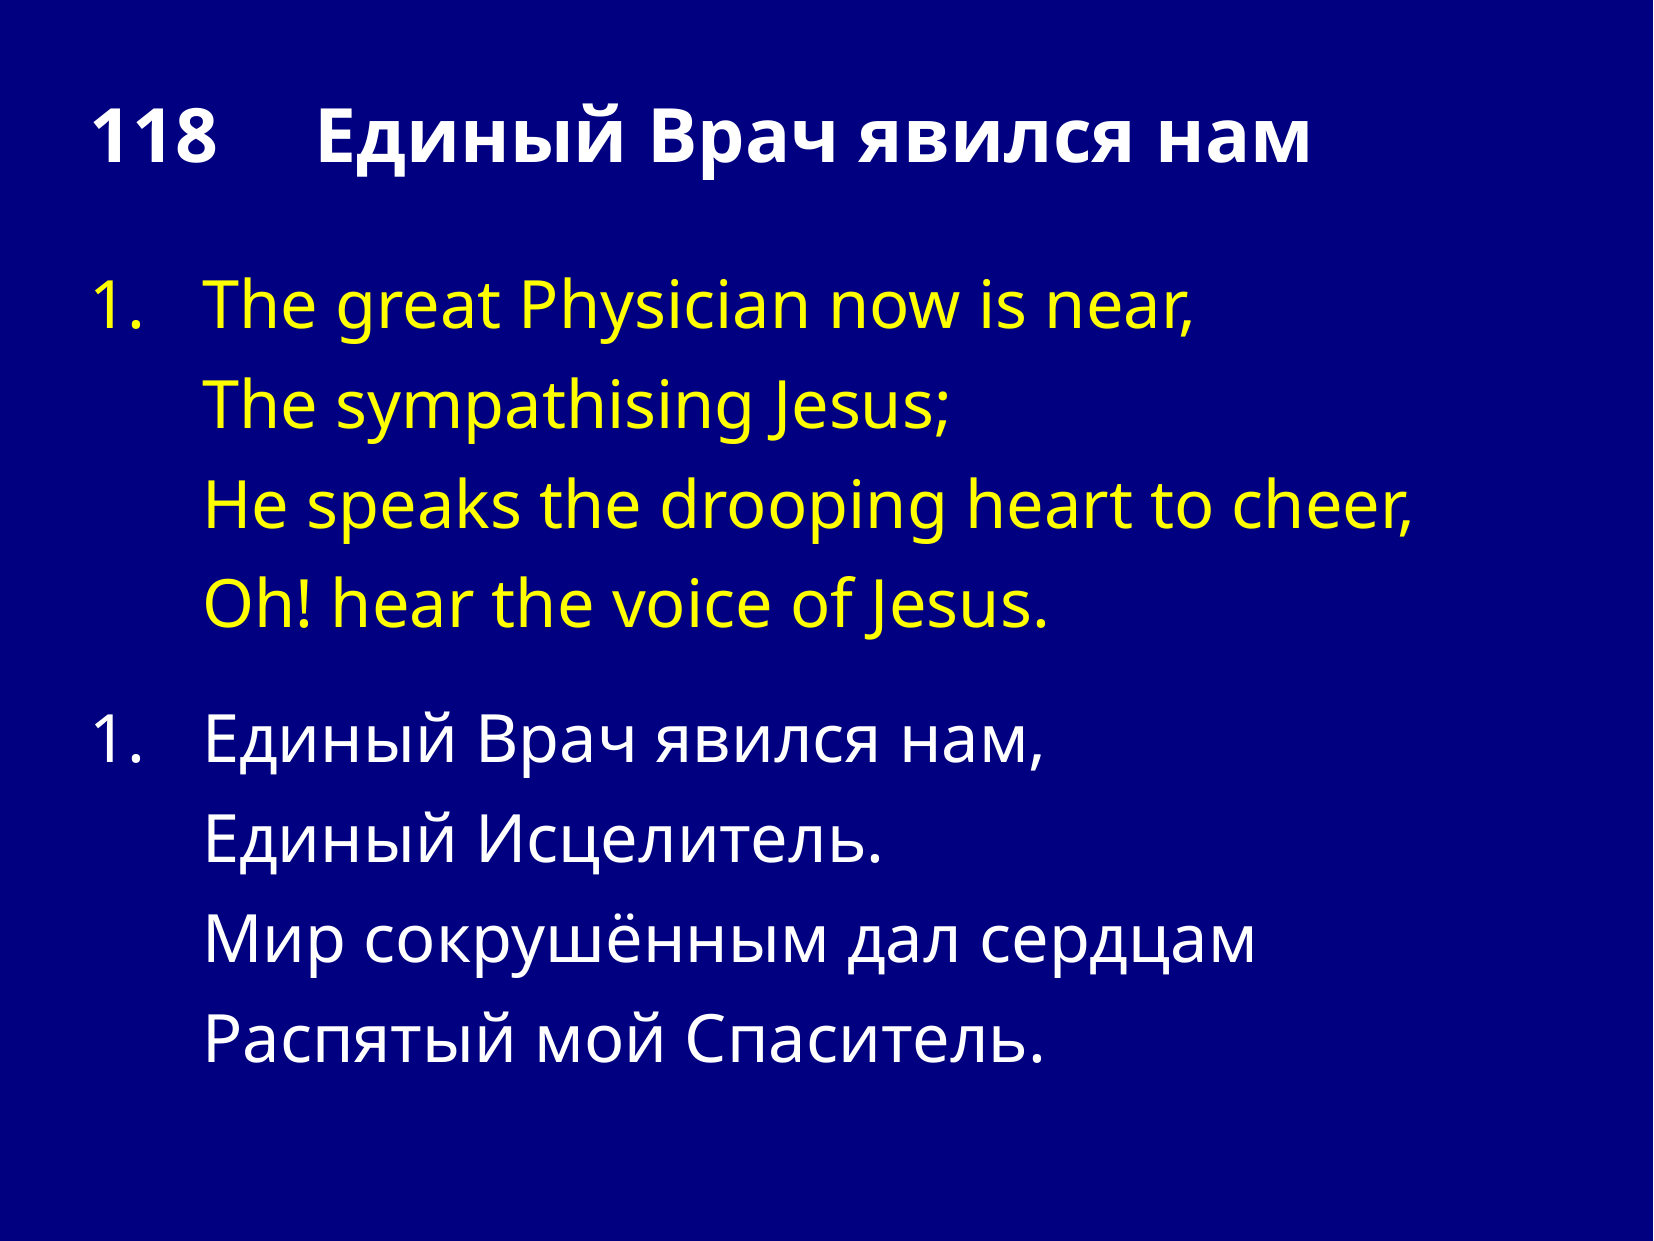

118	Единый Врач явился нам
1.	The great Physician now is near,
	The sympathising Jesus;
	He speaks the drooping heart to cheer,
	Oh! hear the voice of Jesus.
1.	Единый Врач явился нам,
	Единый Исцелитель.
	Мир сокрушённым дал сердцам
	Распятый мой Спаситель.